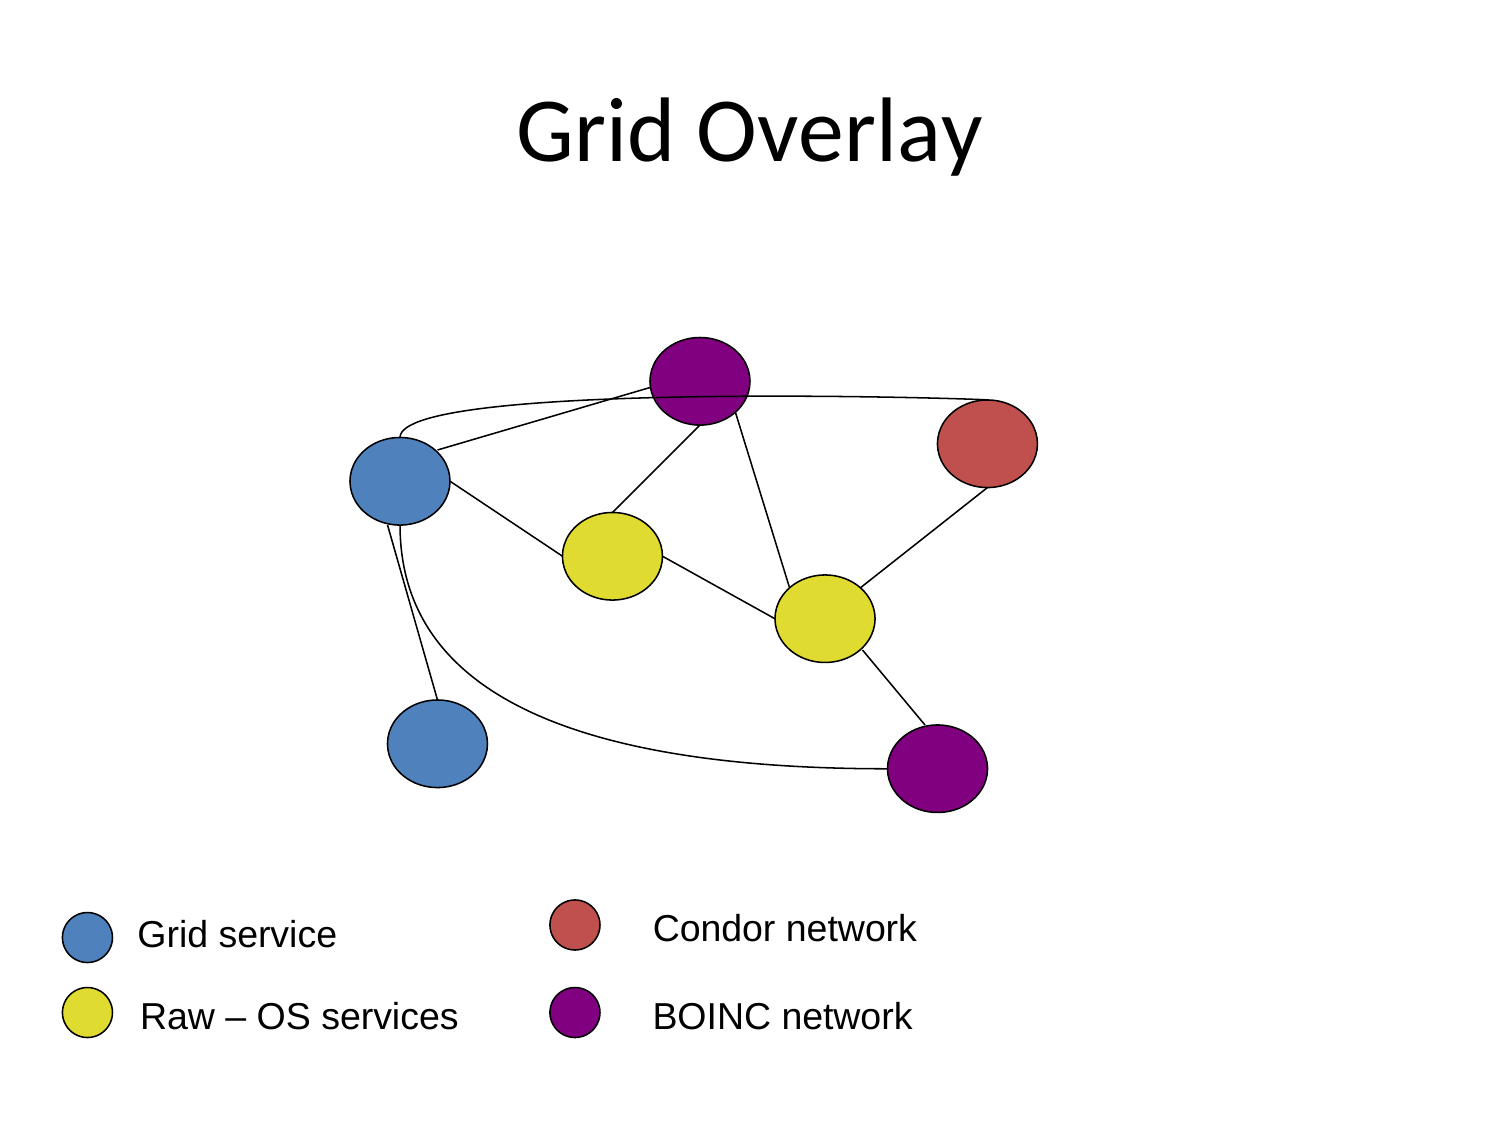

# Grid Overlay
Condor network
Grid service
Raw – OS services
BOINC network